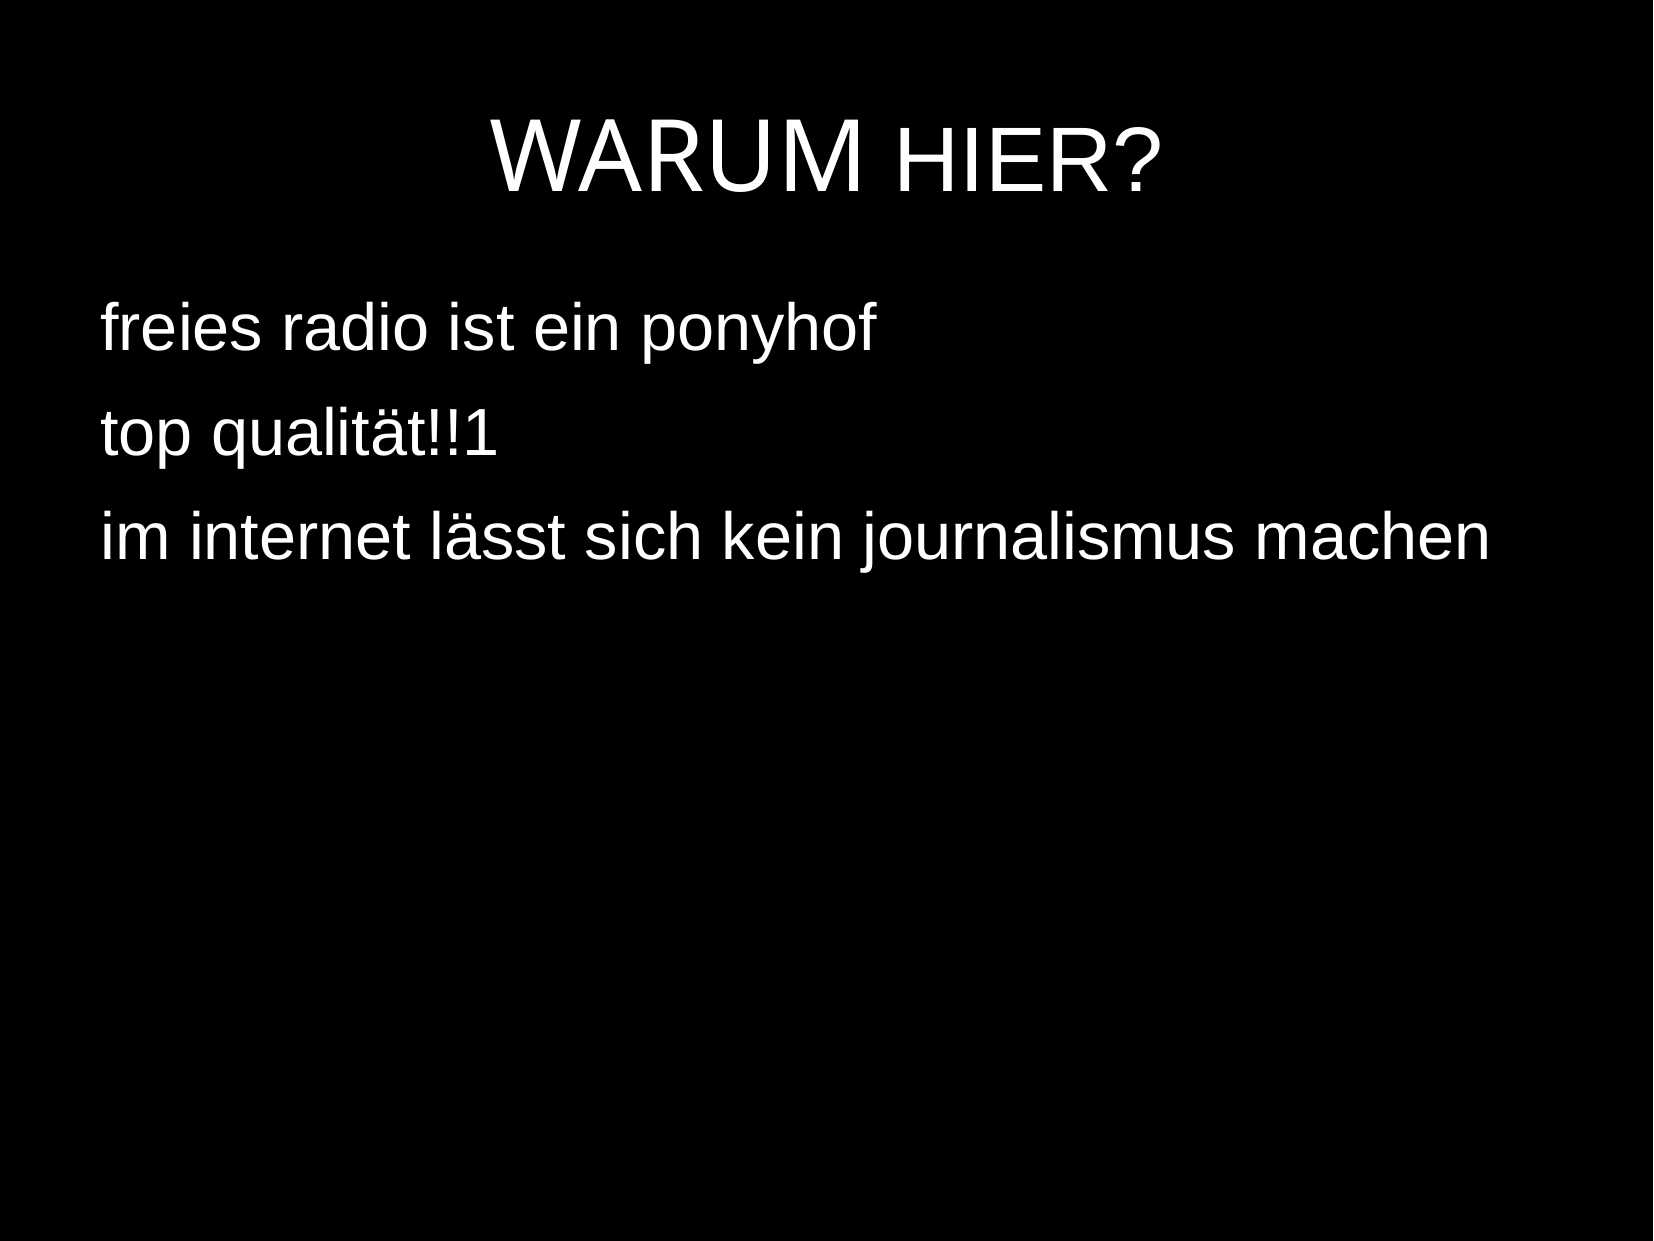

# WARUM HIER?
freies radio ist ein ponyhof
top qualität!!1
im internet lässt sich kein journalismus machen